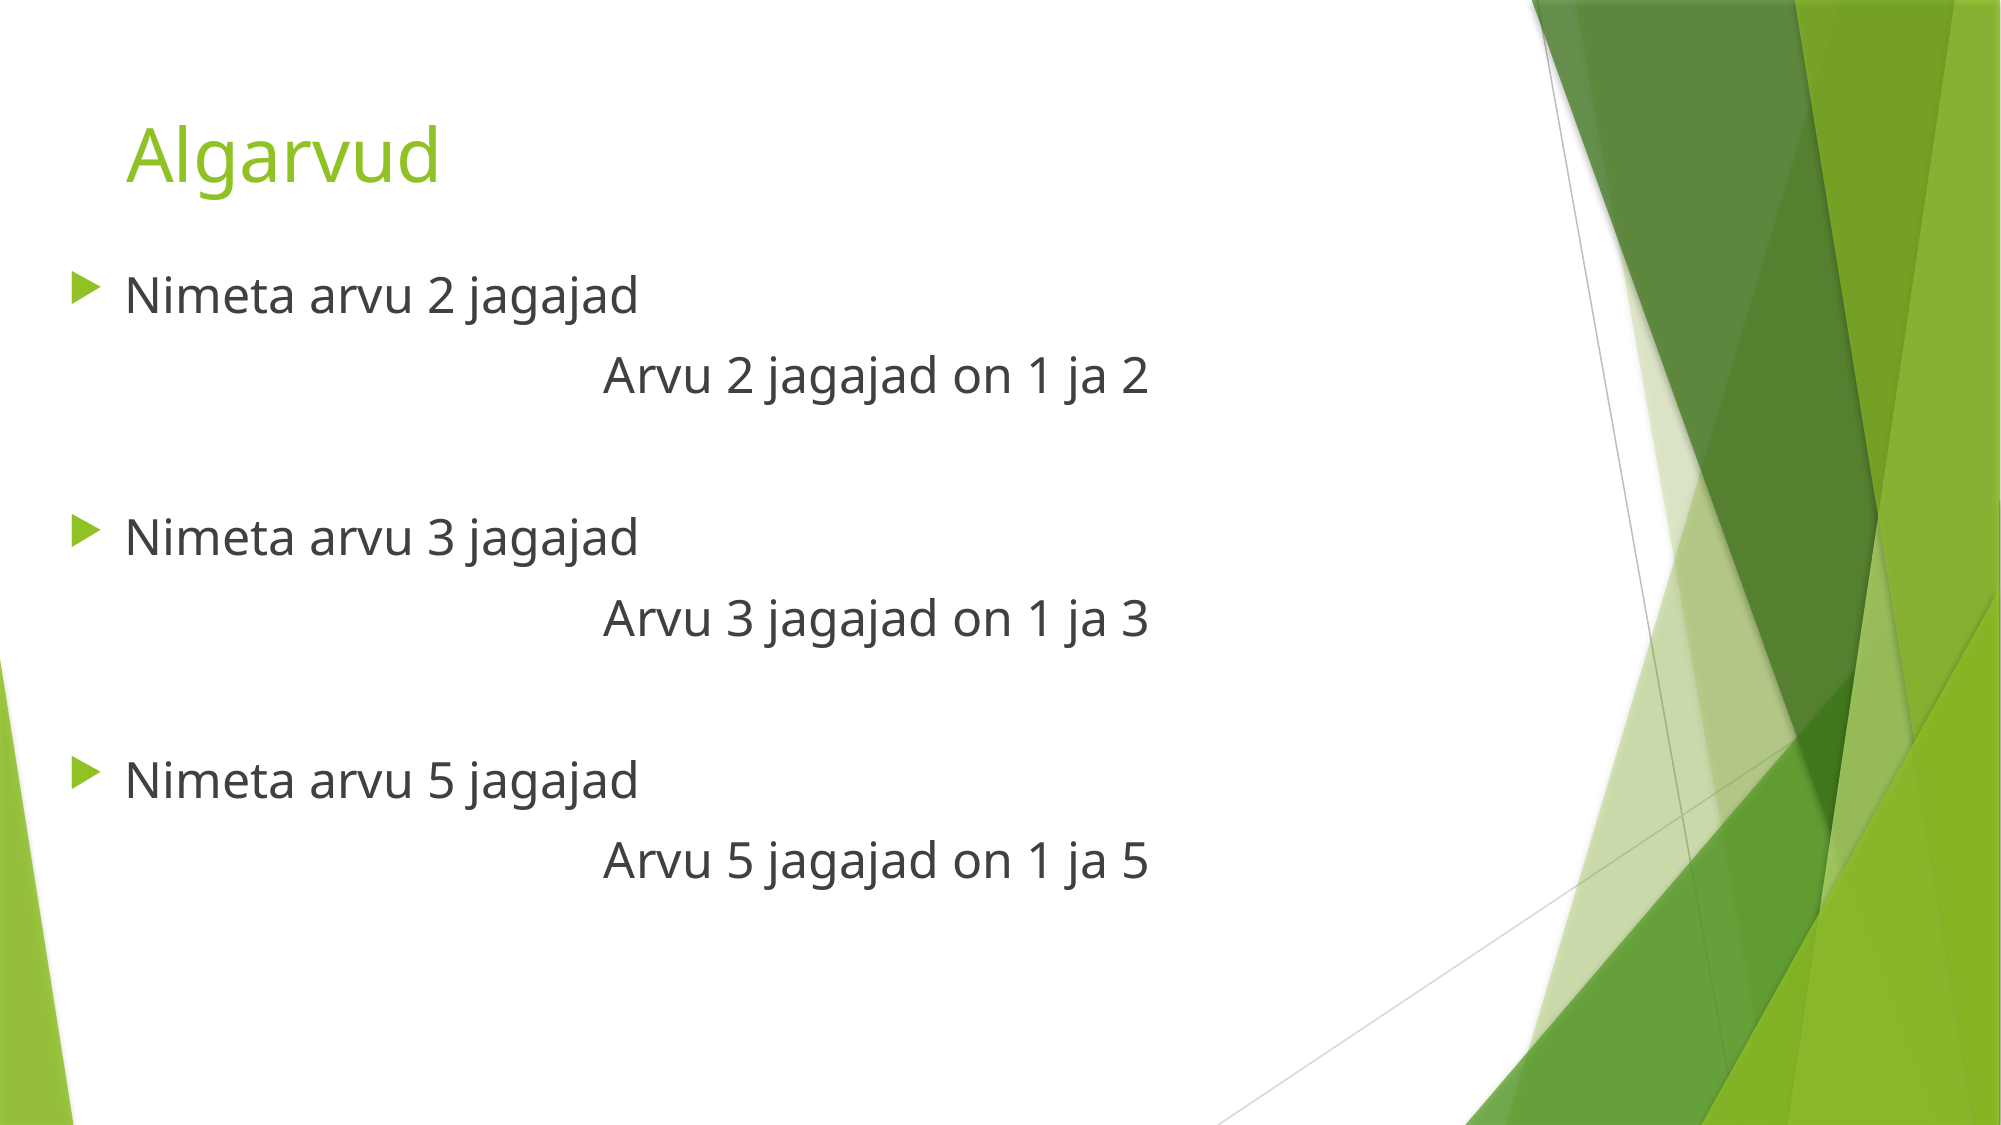

# Algarvud
Nimeta arvu 2 jagajad
Arvu 2 jagajad on 1 ja 2
Nimeta arvu 3 jagajad
Arvu 3 jagajad on 1 ja 3
Nimeta arvu 5 jagajad
Arvu 5 jagajad on 1 ja 5